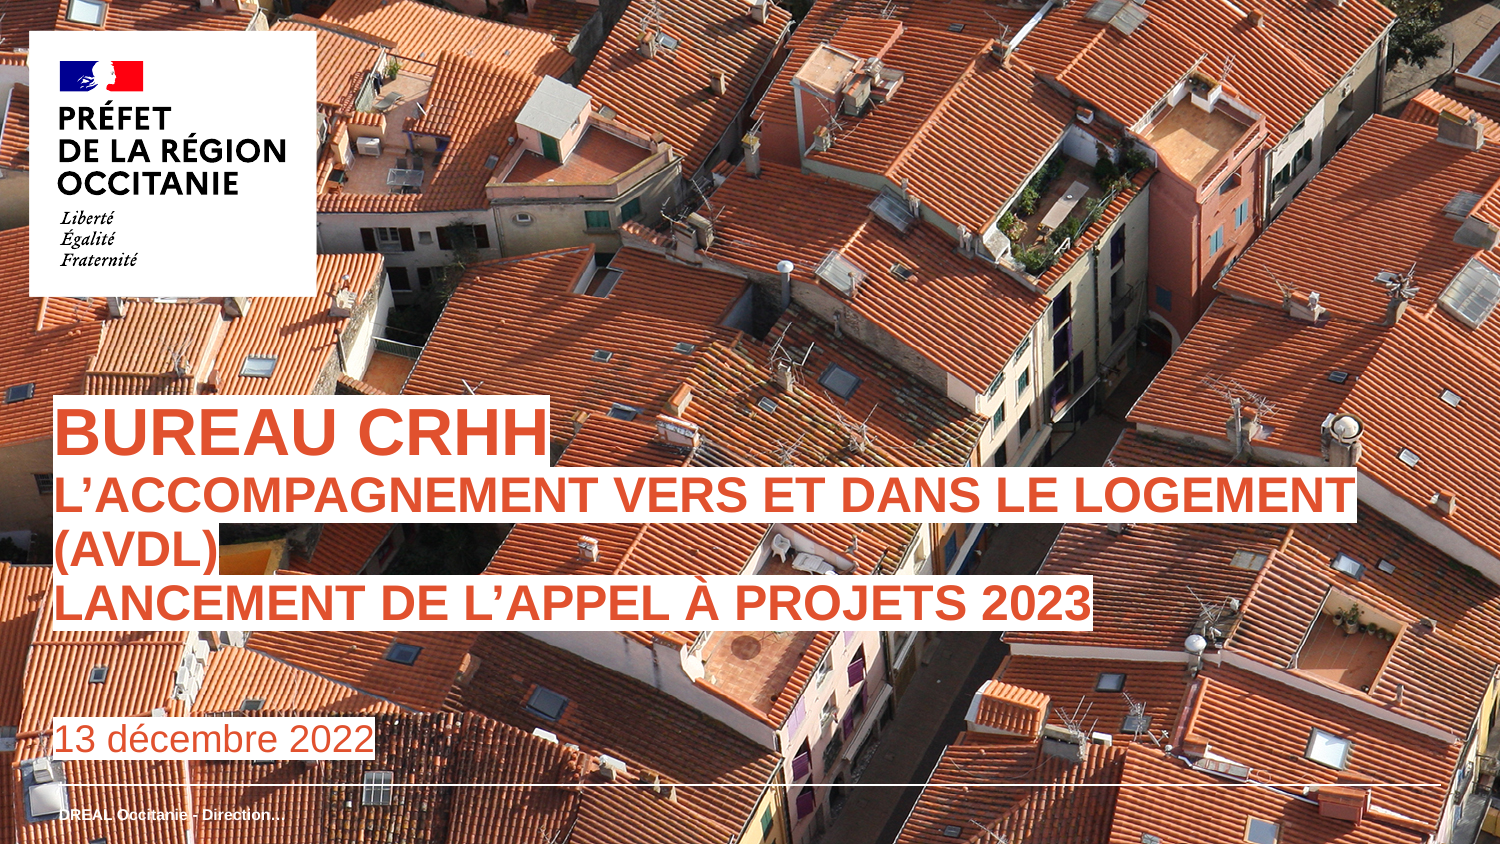

#
Bureau CRHH
L’accompagnement vers et dans le logement (AVDL)
Lancement de l’APPel à prOjets 2023
13 décembre 2022
DREAL Occitanie - Direction…